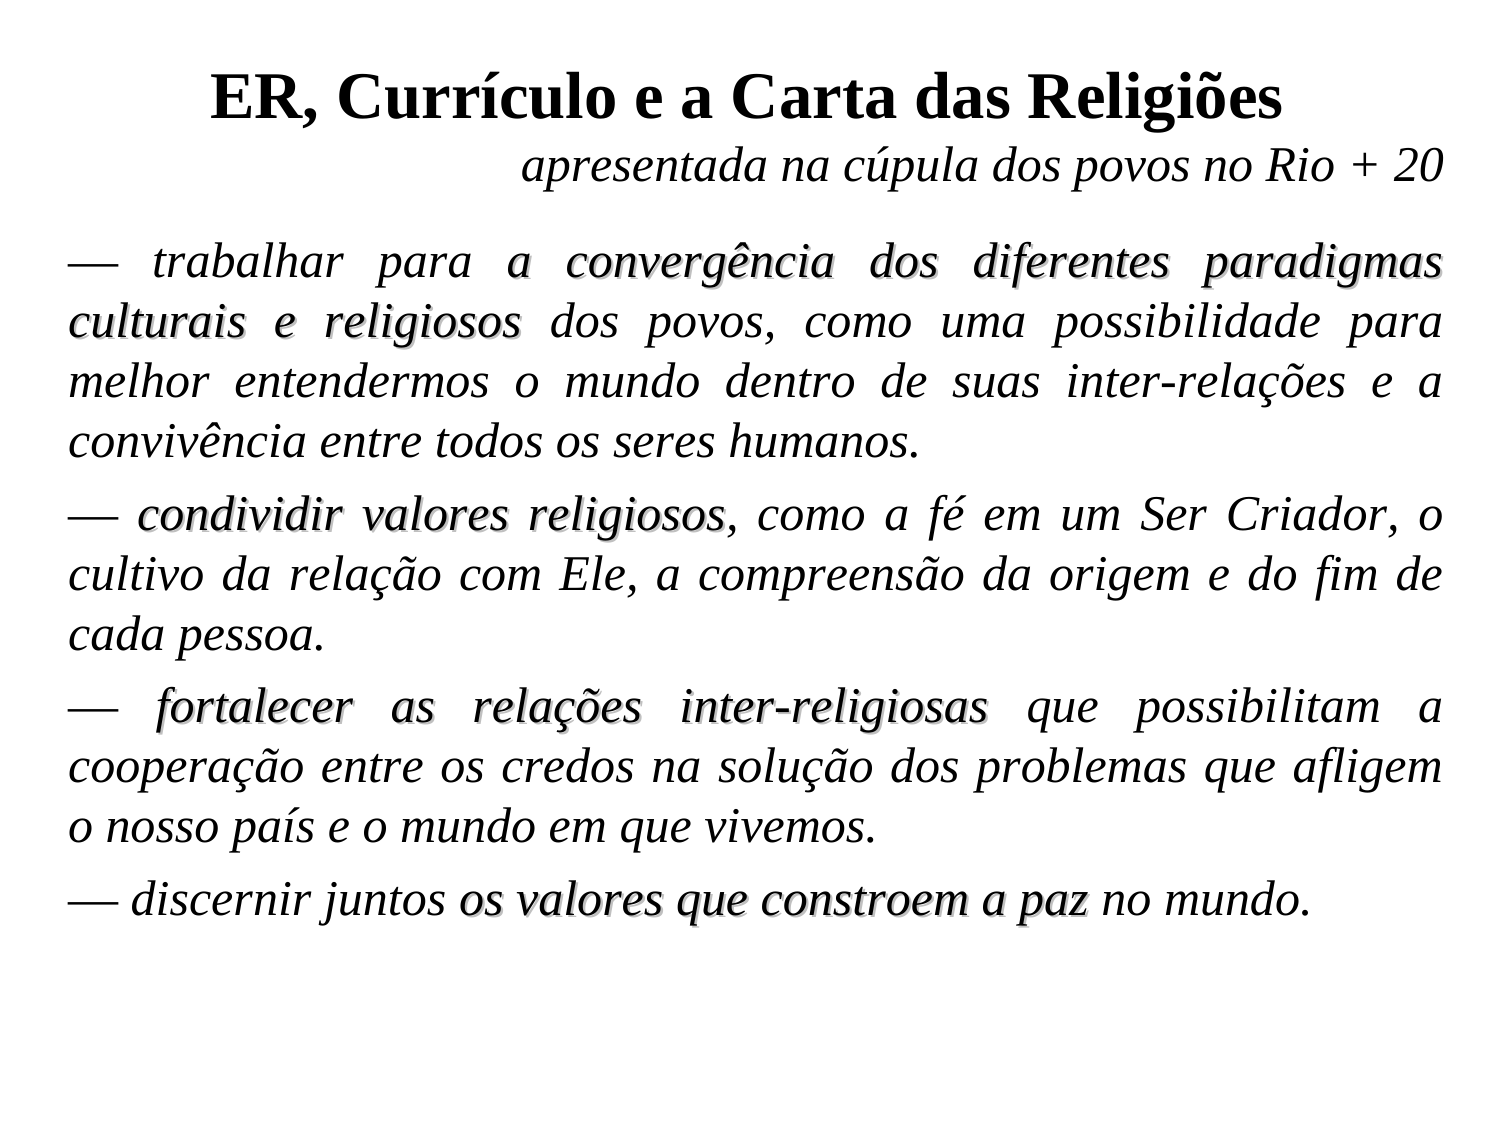

ER, Currículo e a Carta das Religiões
apresentada na cúpula dos povos no Rio + 20
# — trabalhar para a convergência dos diferentes paradigmas culturais e religiosos dos povos, como uma possibilidade para melhor entendermos o mundo dentro de suas inter-relações e a convivência entre todos os seres humanos.
— condividir valores religiosos, como a fé em um Ser Criador, o cultivo da relação com Ele, a compreensão da origem e do fim de cada pessoa.
— fortalecer as relações inter-religiosas que possibilitam a cooperação entre os credos na solução dos problemas que afligem o nosso país e o mundo em que vivemos.
— discernir juntos os valores que constroem a paz no mundo.